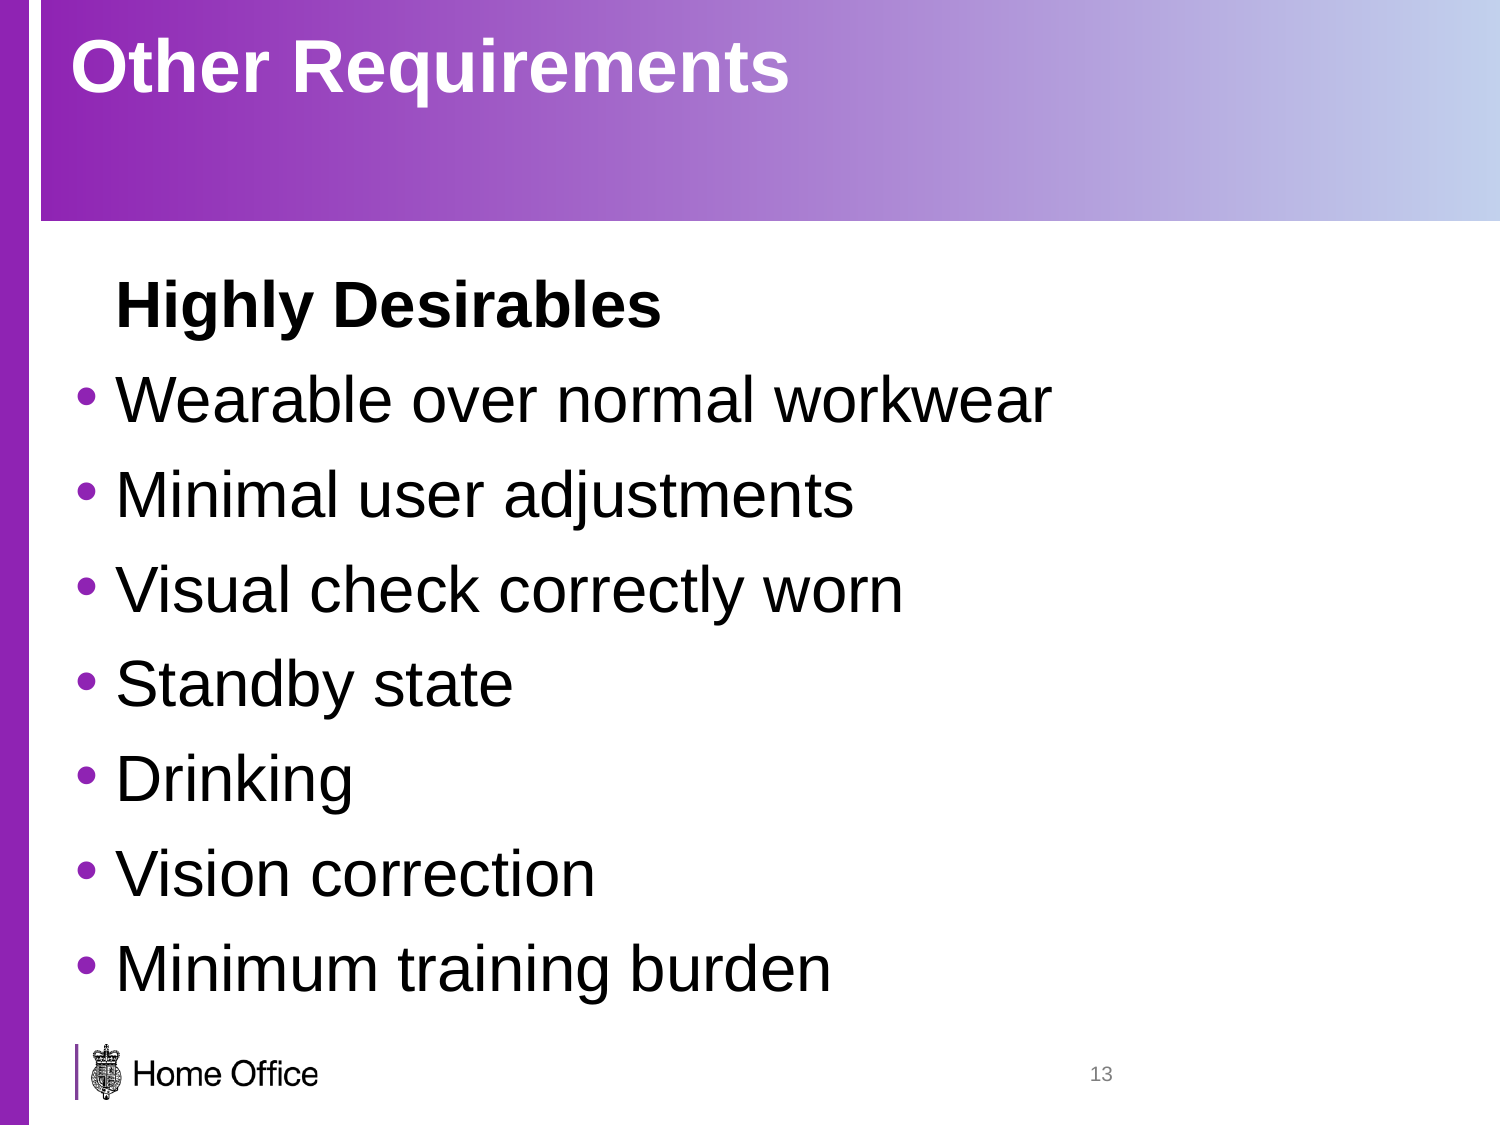

Other Requirements
# Highly Desirables
Wearable over normal workwear
Minimal user adjustments
Visual check correctly worn
Standby state
Drinking
Vision correction
Minimum training burden